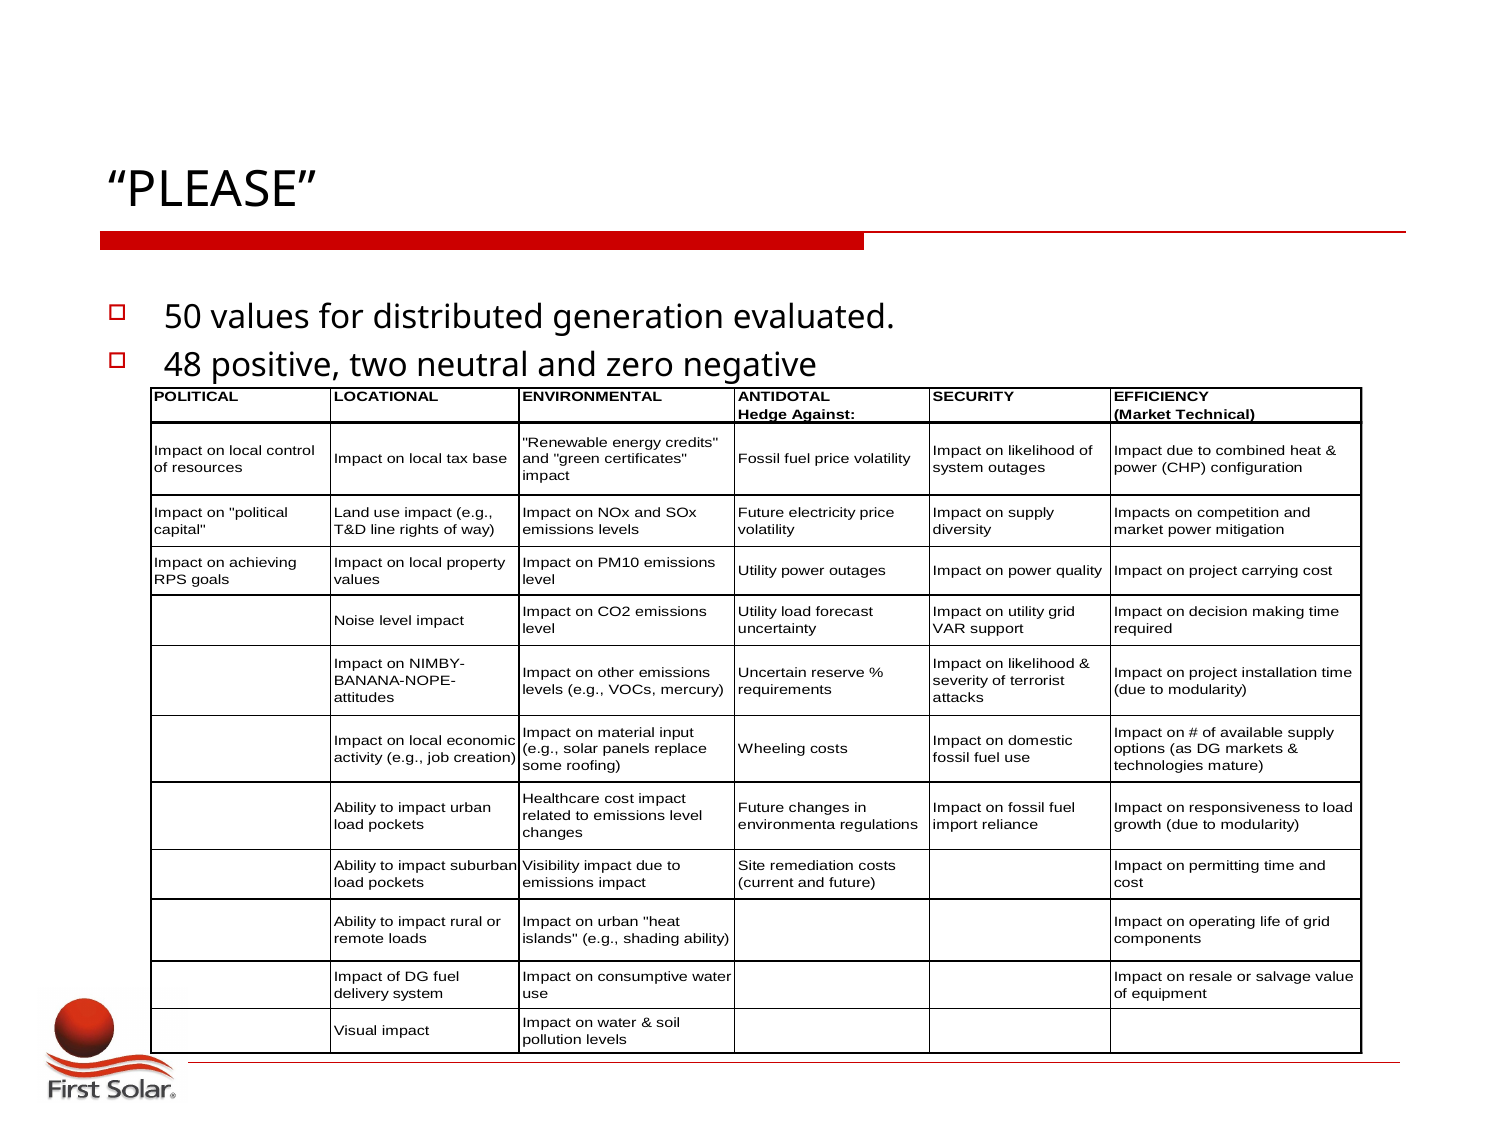

# “PLEASE”
50 values for distributed generation evaluated.
48 positive, two neutral and zero negative